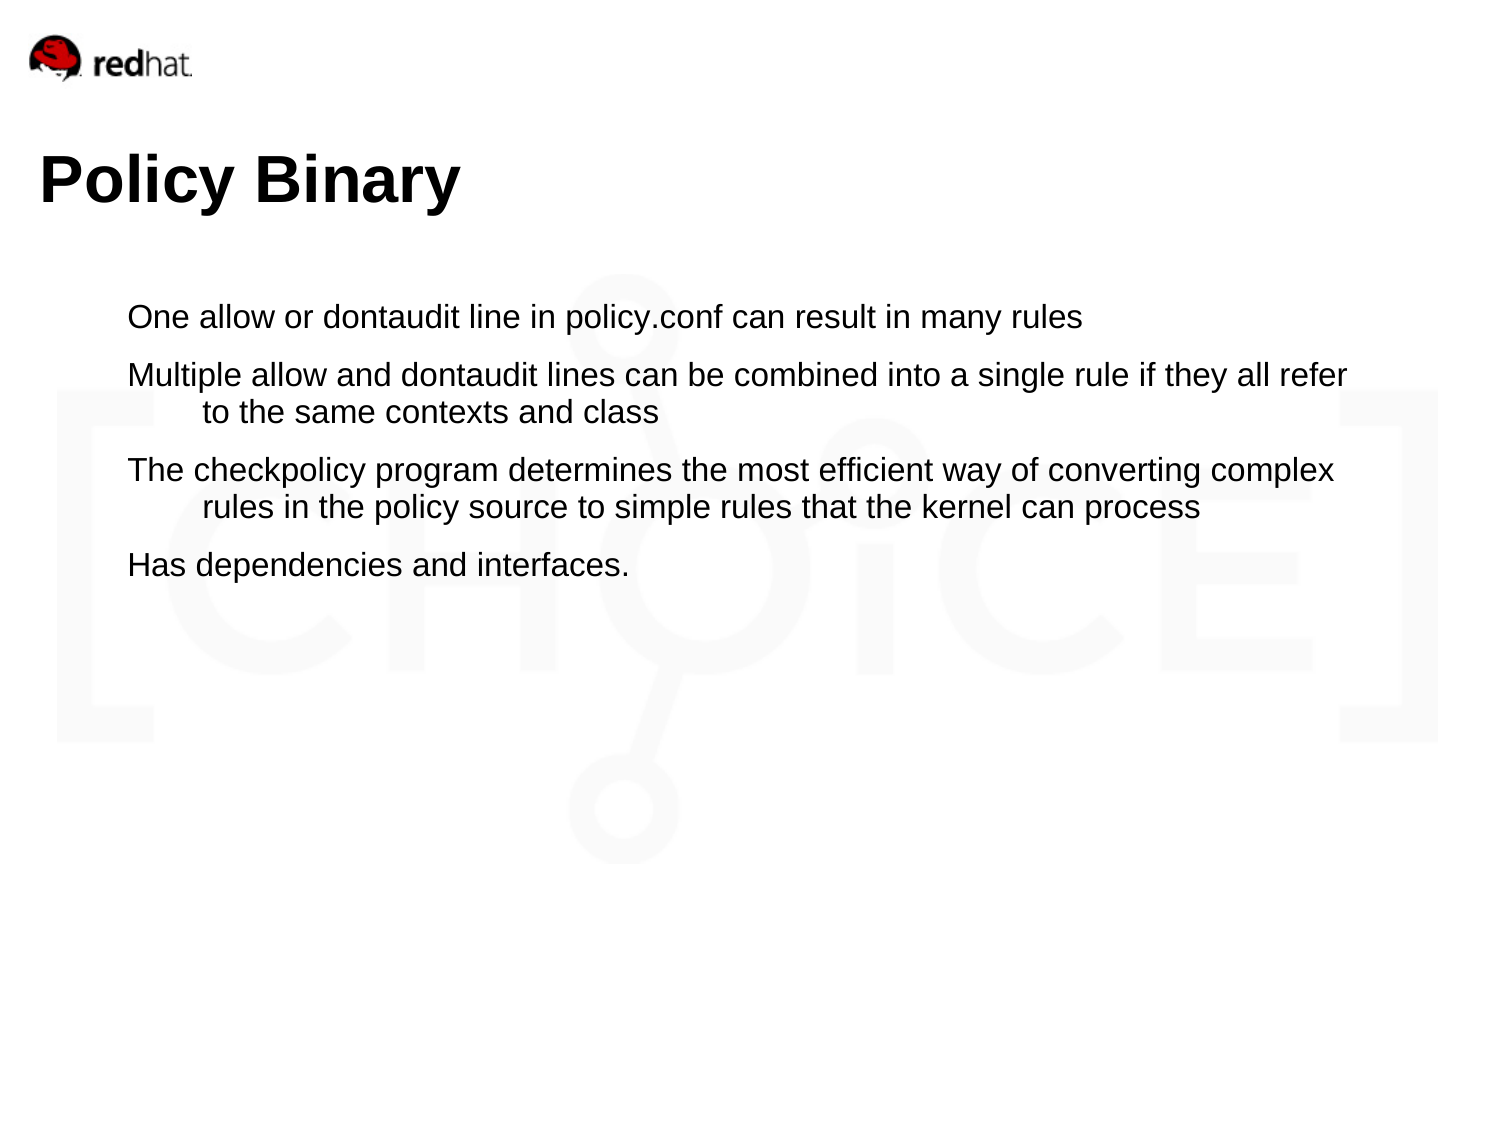

# Policy Binary
One allow or dontaudit line in policy.conf can result in many rules
Multiple allow and dontaudit lines can be combined into a single rule if they all refer to the same contexts and class
The checkpolicy program determines the most efficient way of converting complex rules in the policy source to simple rules that the kernel can process
Has dependencies and interfaces.